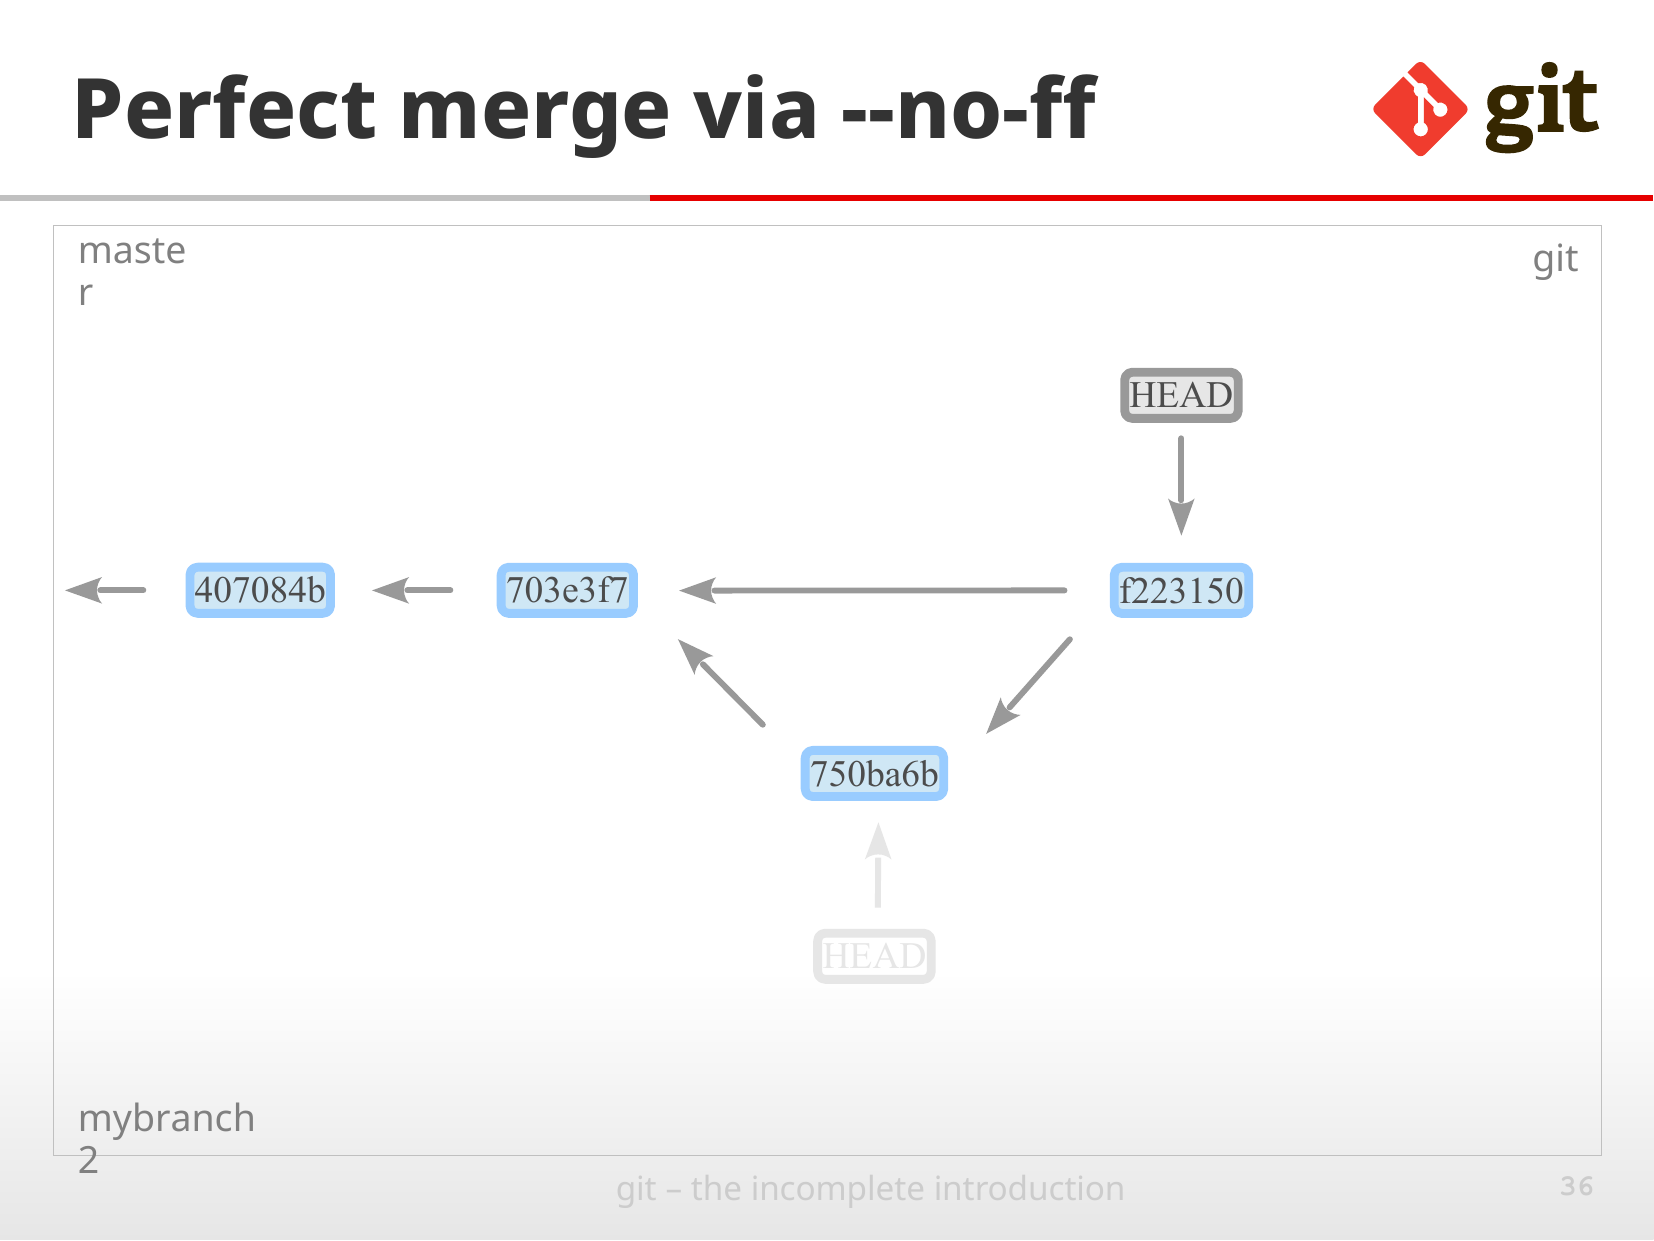

# Perfect merge via --no-ff
master
git
HEAD
407084b
703e3f7
f223150
750ba6b
HEAD
mybranch2
36